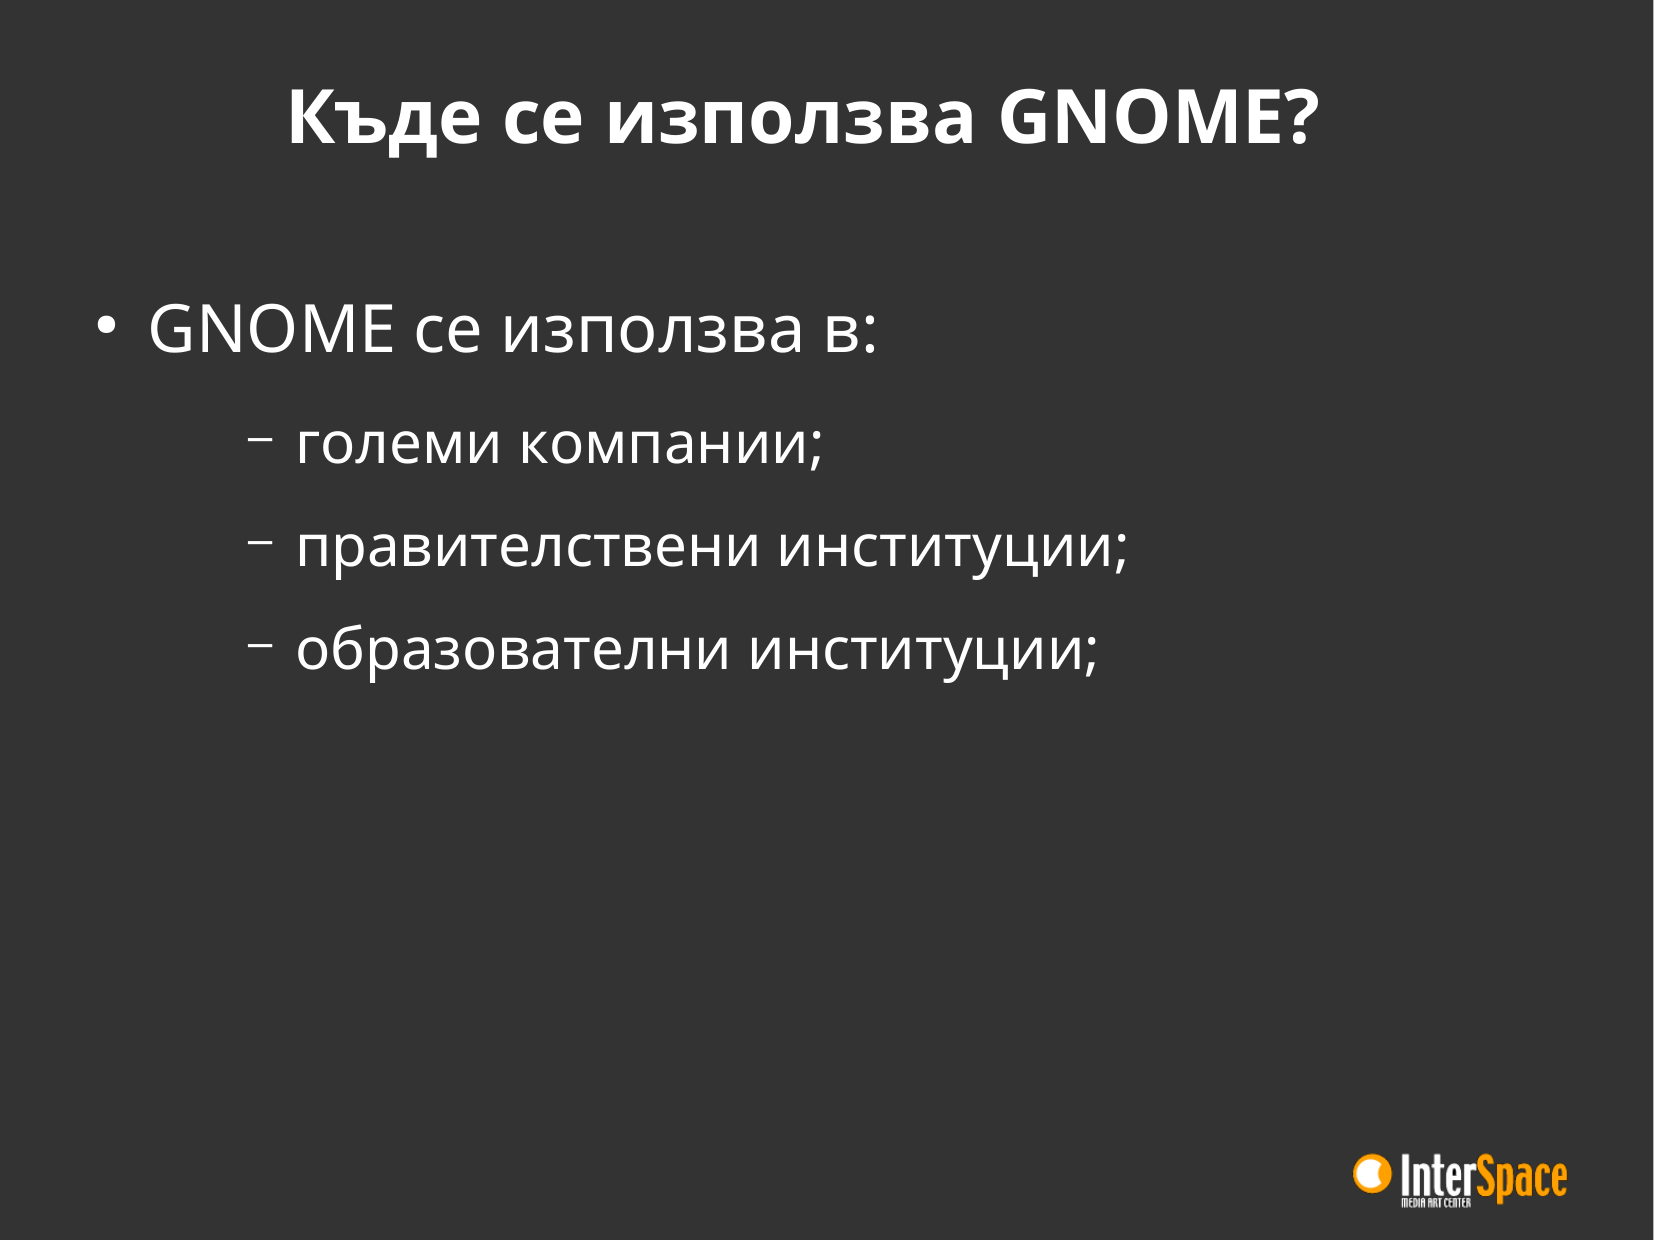

# Къде се използва GNOME?
GNOME се използва в:
големи компании;
правителствени институции;
образователни институции;